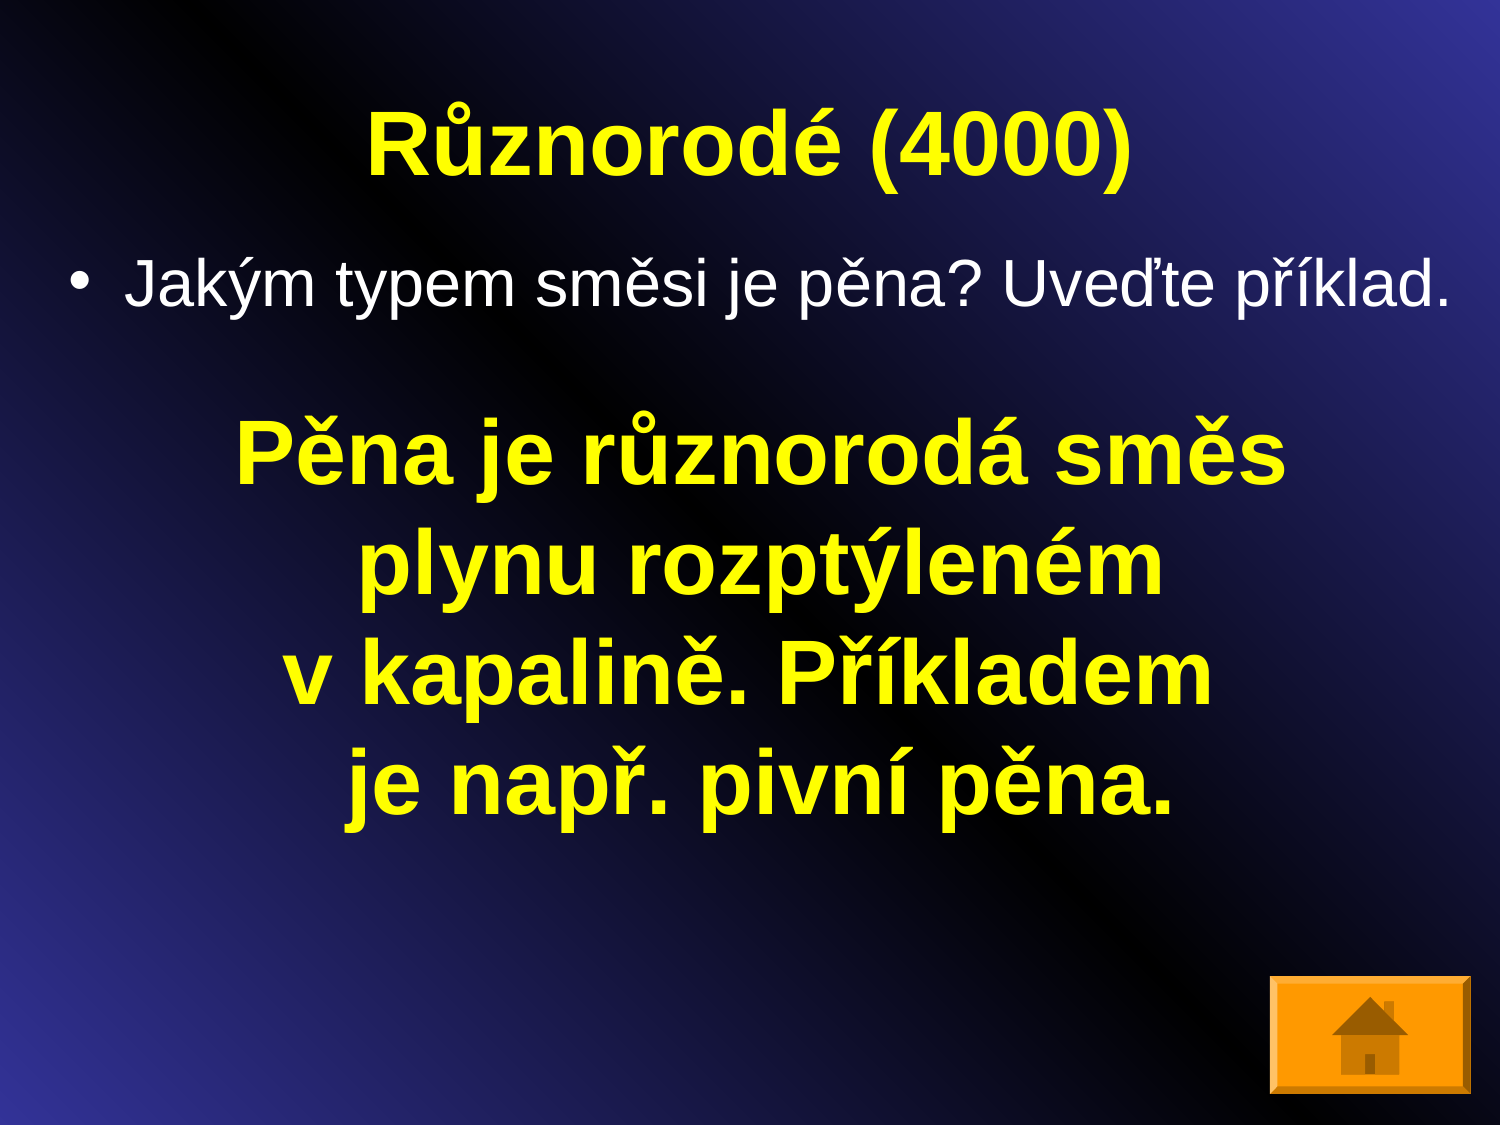

# Různorodé (4000)
Jakým typem směsi je pěna? Uveďte příklad.
Pěna je různorodá směs plynu rozptýleném
v kapalině. Příkladem
je např. pivní pěna.